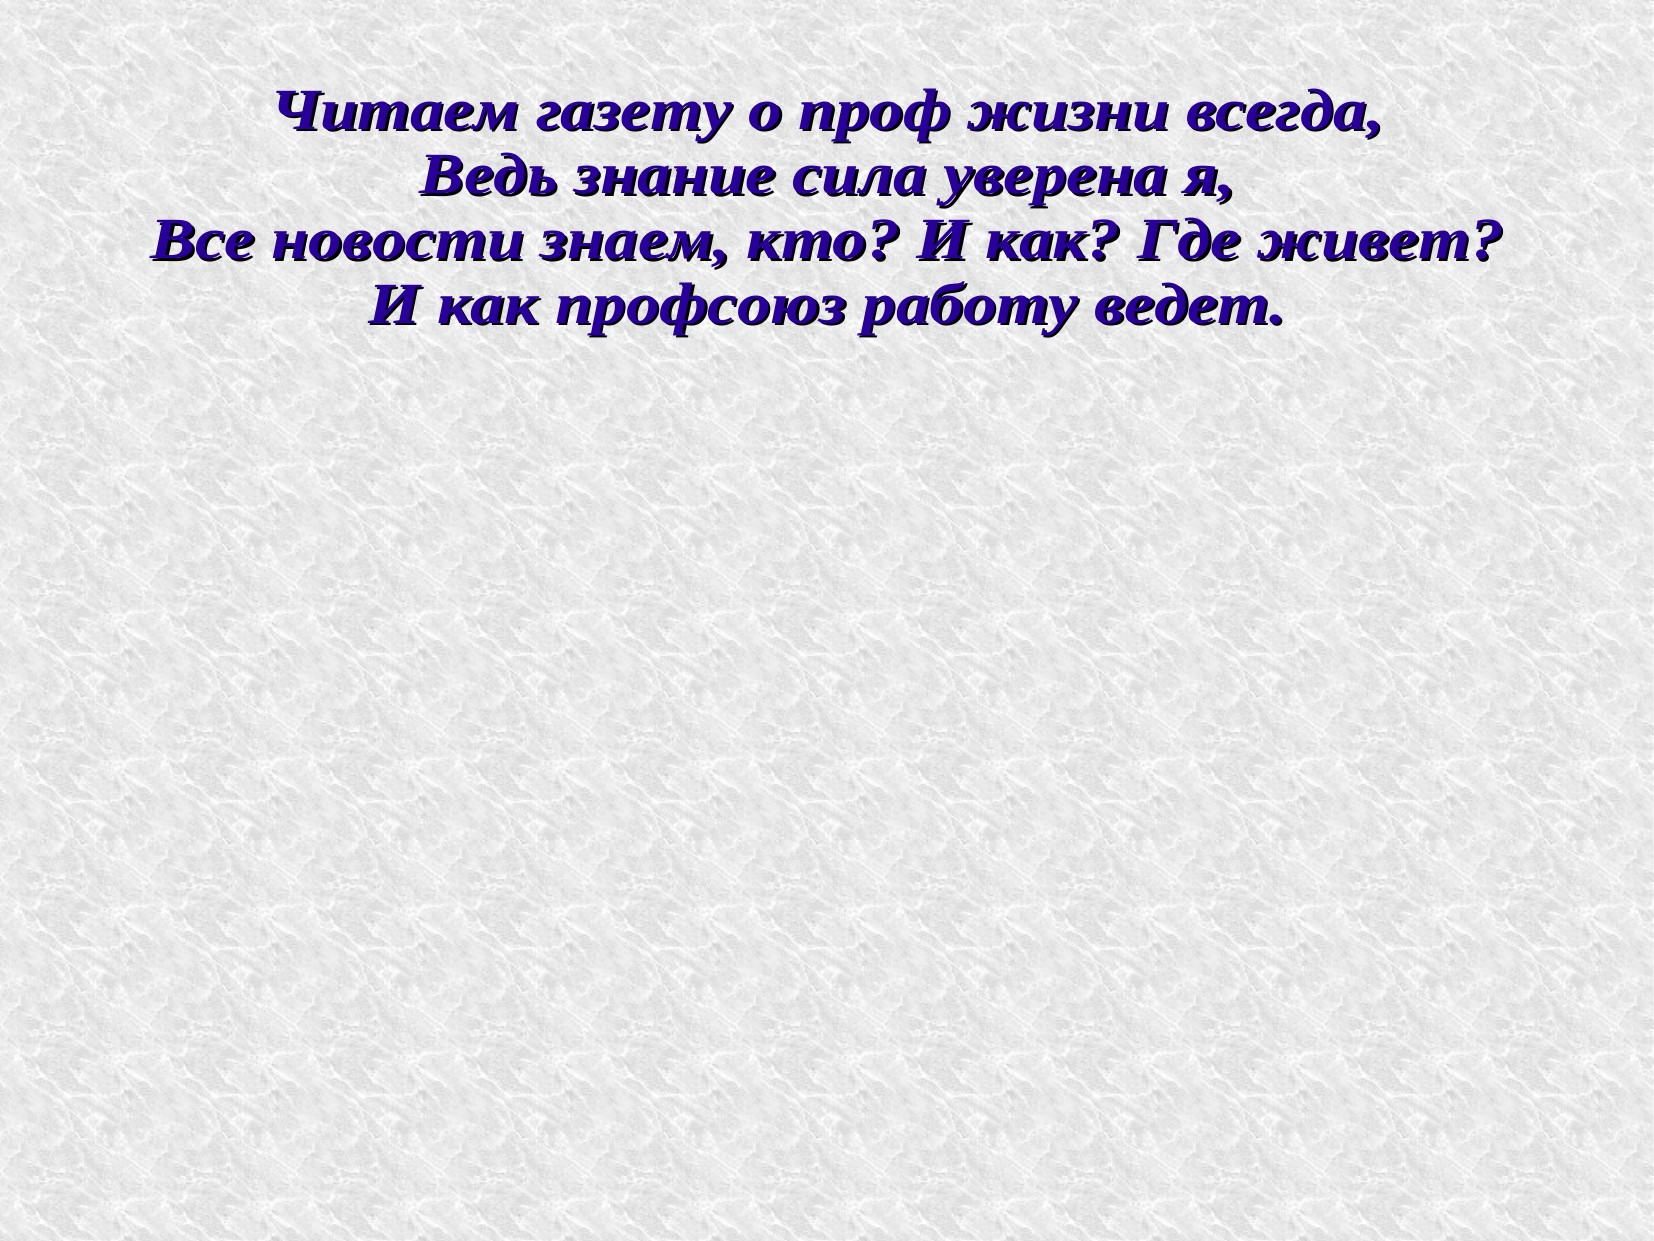

# Читаем газету о проф жизни всегда, Ведь знание сила уверена я, Все новости знаем, кто? И как? Где живет? И как профсоюз работу ведет.